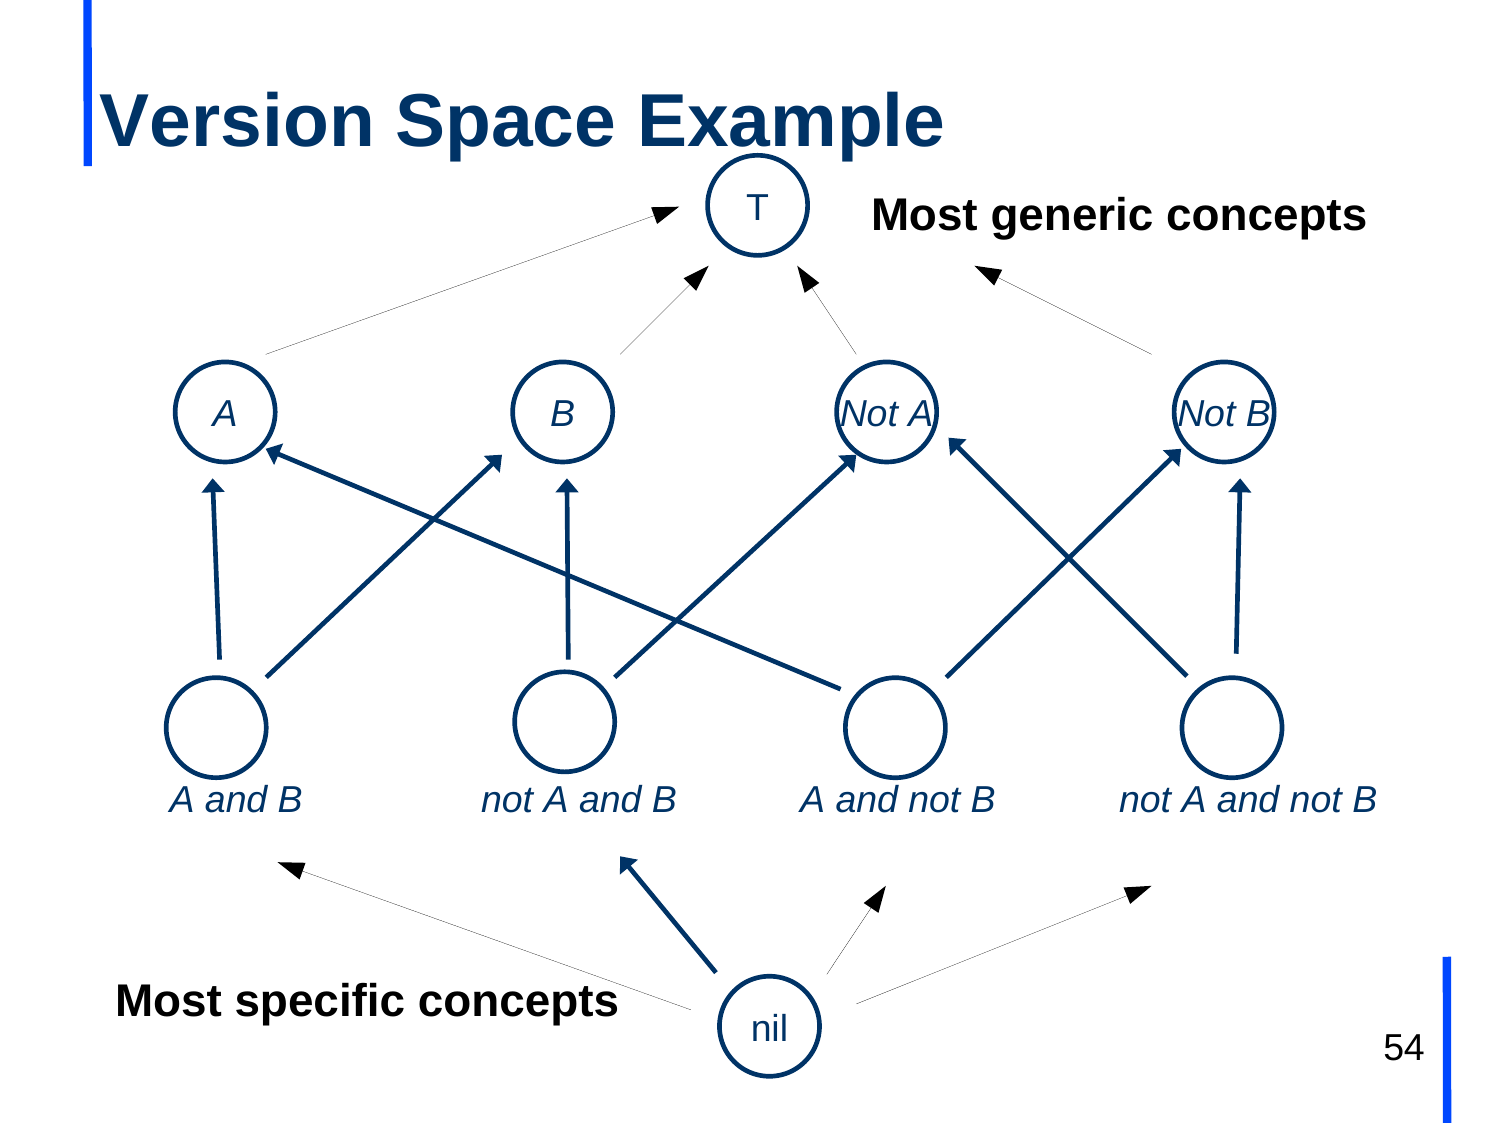

# Version Space Example
T
Most generic concepts
A
B
Not A
Not B
A and B
not A and B
A and not B
not A and not B
Most specific concepts
nil
54